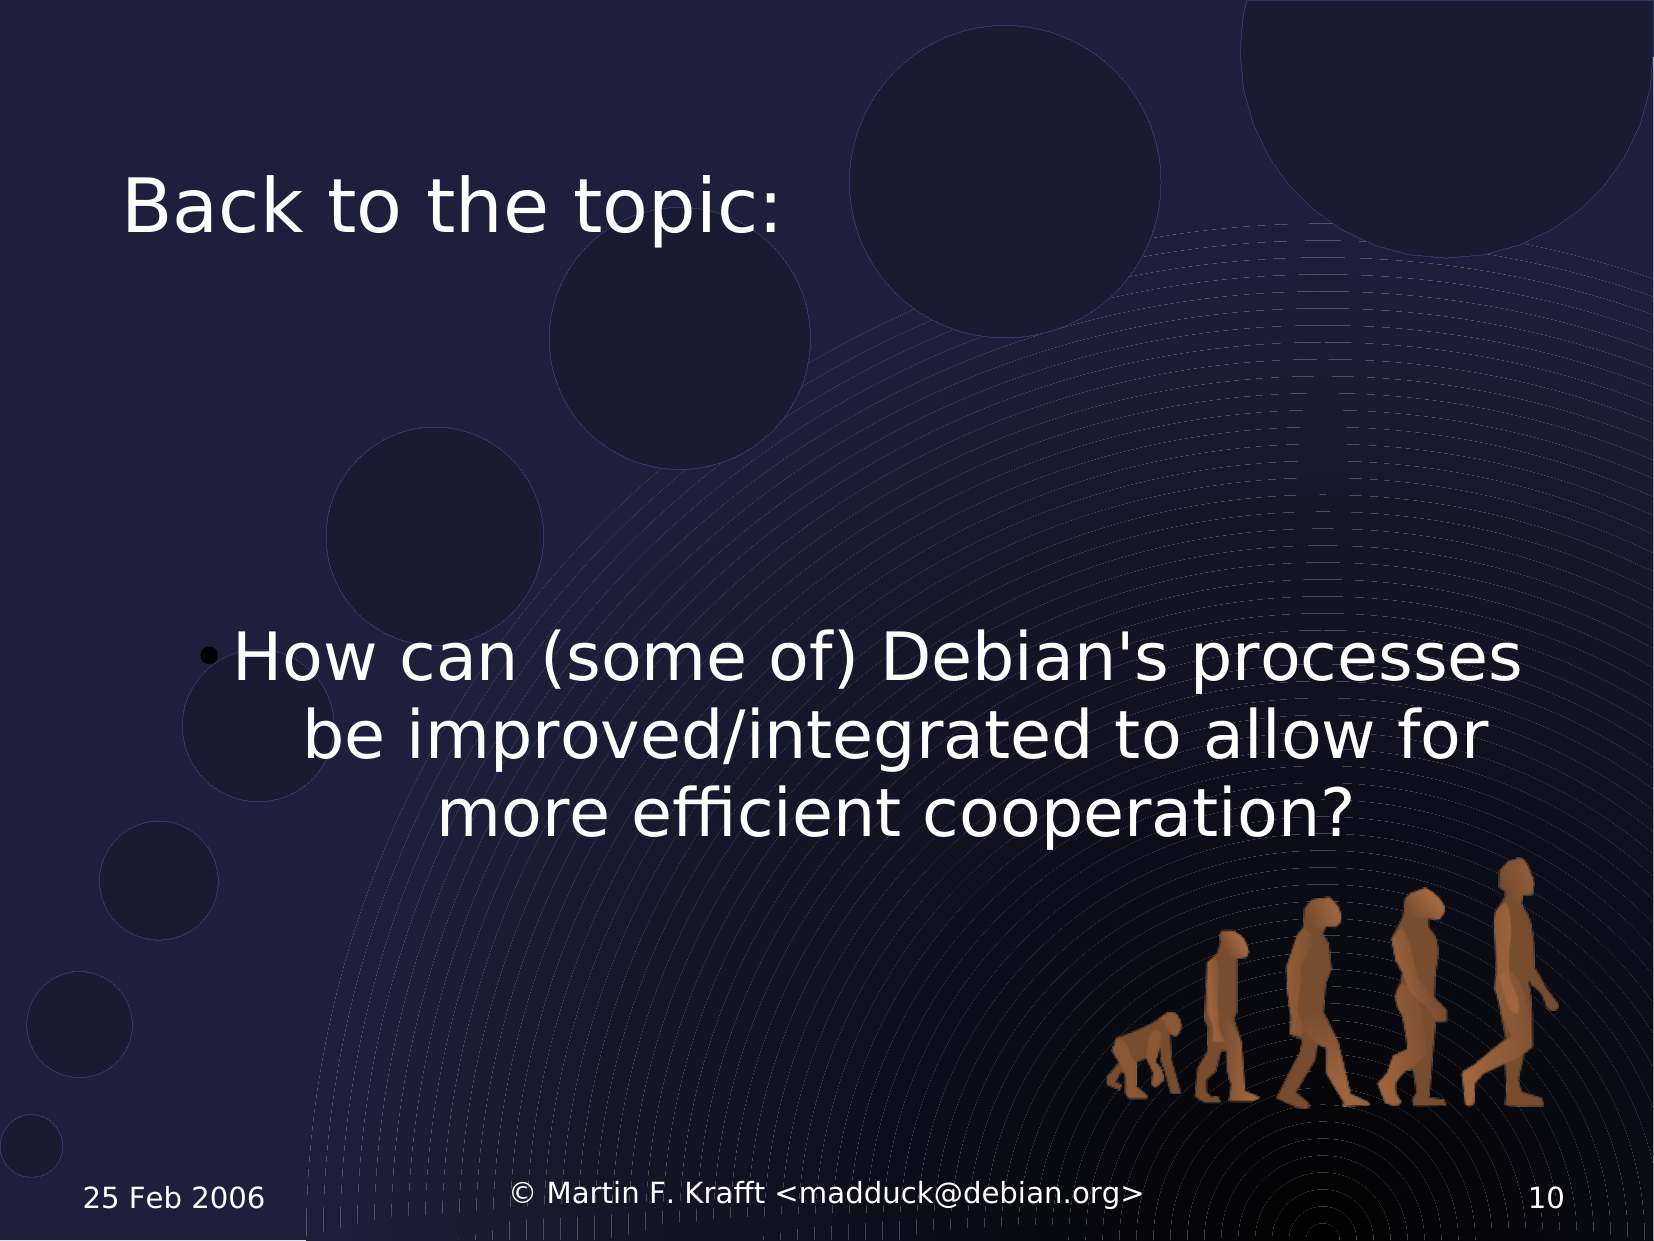

# Back to the topic:
How can (some of) Debian's processes be improved/integrated to allow for more efficient cooperation?
© Martin F. Krafft <madduck@debian.org>
25 Feb 2006
10